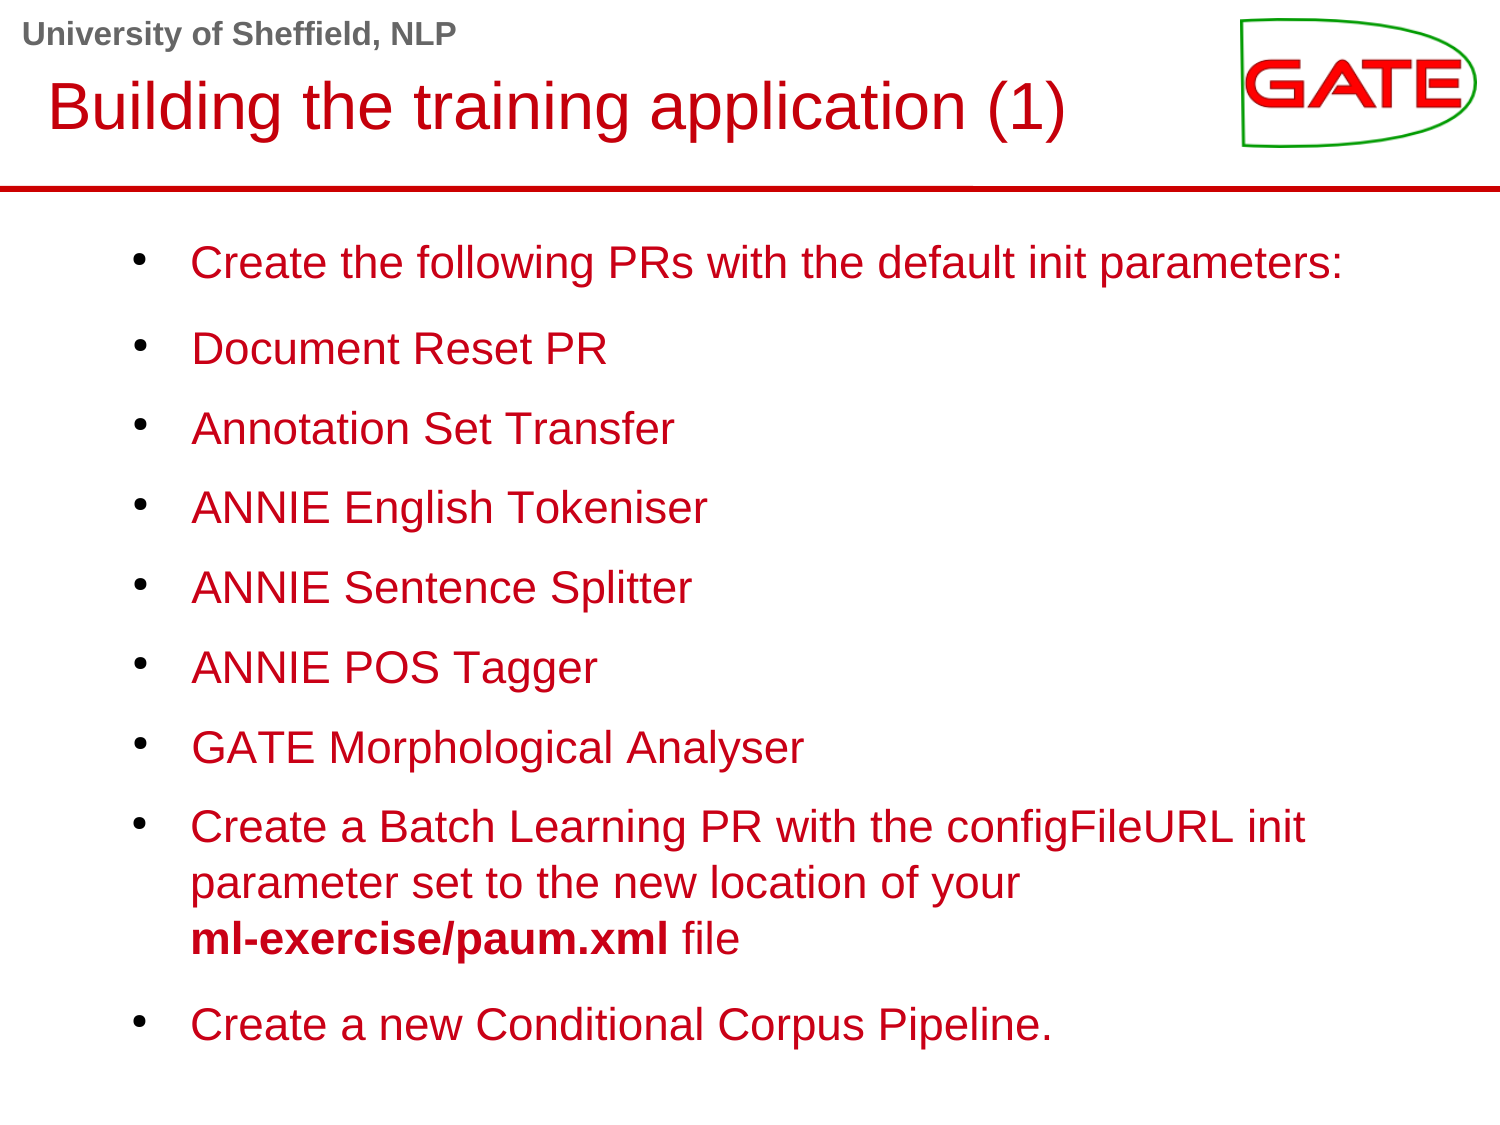

# Building the training application (1)
Create the following PRs with the default init parameters:
Document Reset PR
Annotation Set Transfer
ANNIE English Tokeniser
ANNIE Sentence Splitter
ANNIE POS Tagger
GATE Morphological Analyser
Create a Batch Learning PR with the configFileURL init parameter set to the new location of your ml-exercise/paum.xml file
Create a new Conditional Corpus Pipeline.